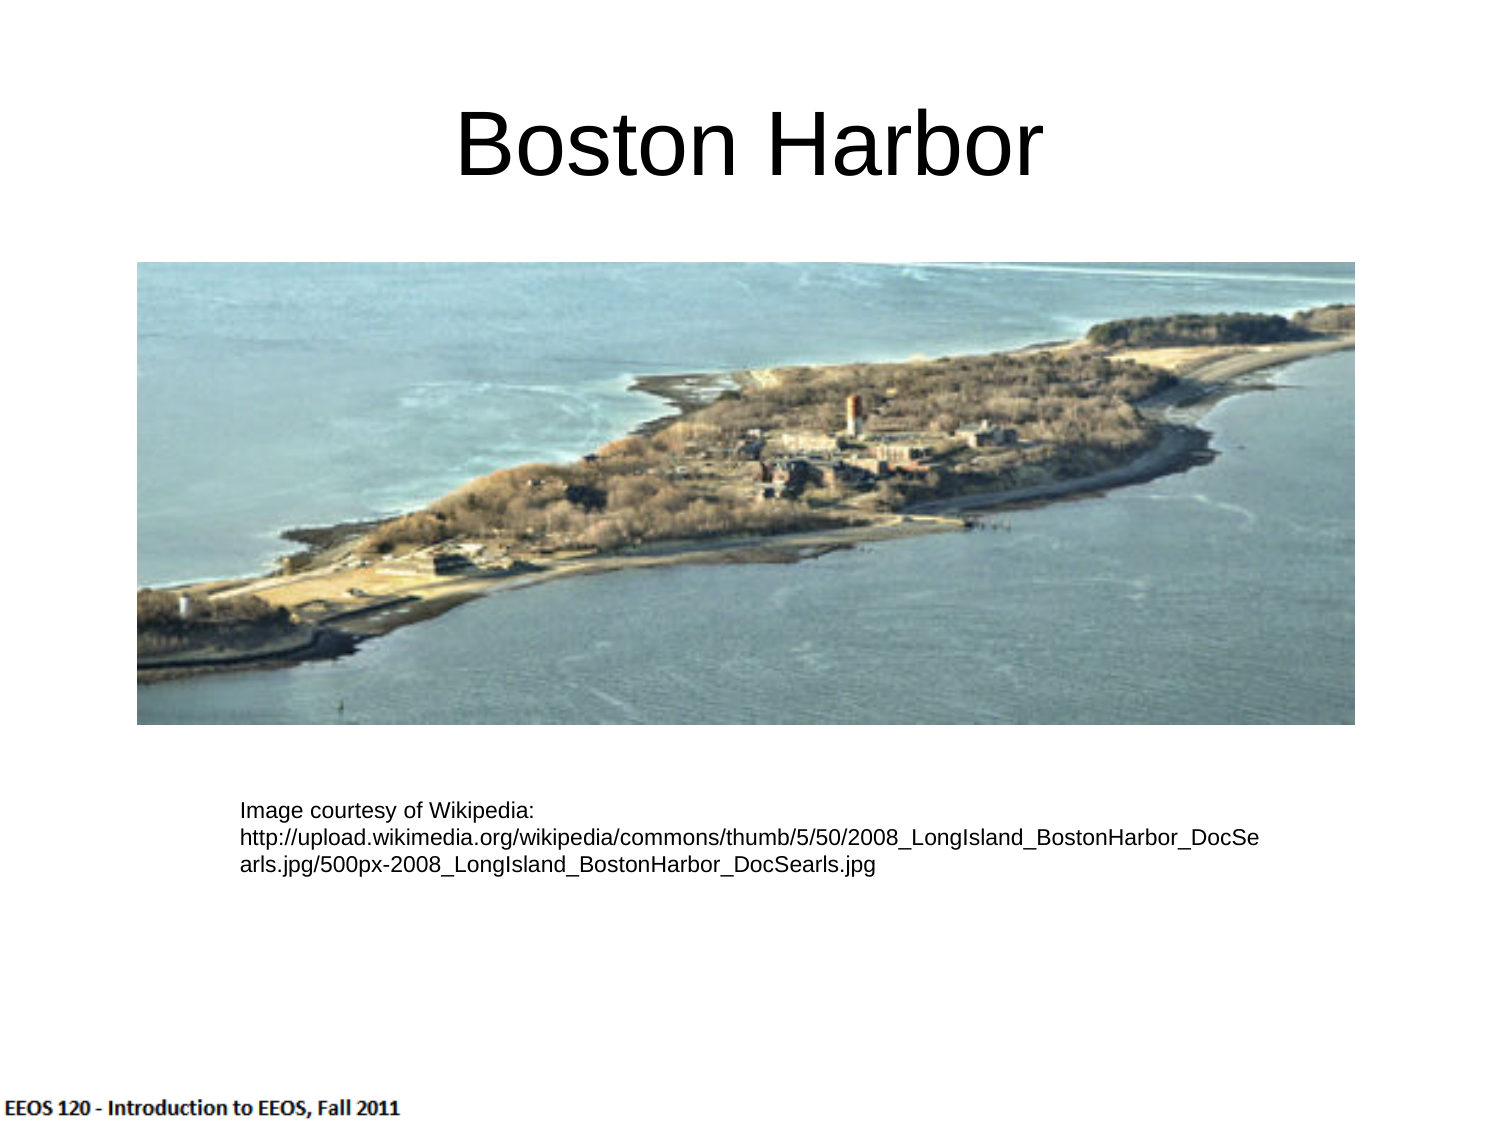

# Boston Harbor
Image courtesy of Wikipedia: http://upload.wikimedia.org/wikipedia/commons/thumb/5/50/2008_LongIsland_BostonHarbor_DocSearls.jpg/500px-2008_LongIsland_BostonHarbor_DocSearls.jpg